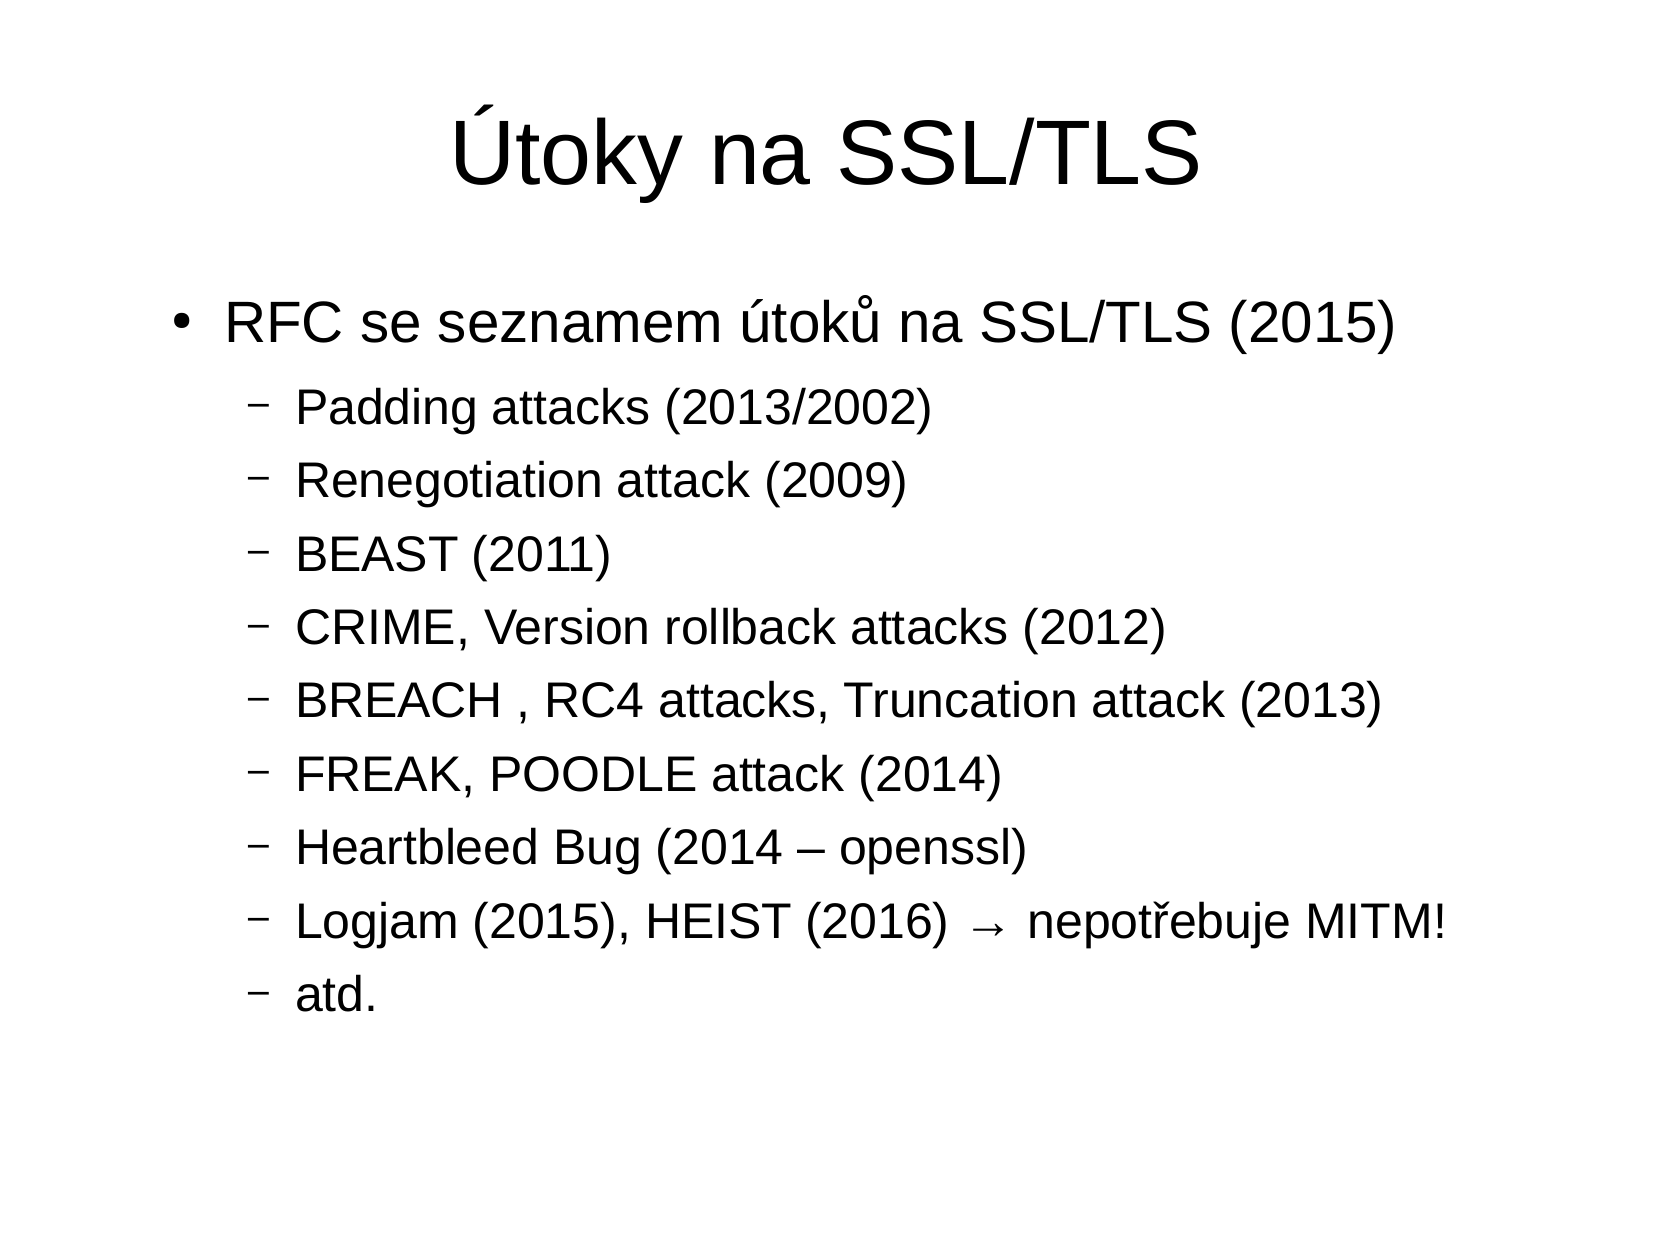

# Útoky na SSL/TLS
RFC se seznamem útoků na SSL/TLS (2015)
Padding attacks (2013/2002)
Renegotiation attack (2009)
BEAST (2011)
CRIME, Version rollback attacks (2012)
BREACH , RC4 attacks, Truncation attack (2013)
FREAK, POODLE attack (2014)
Heartbleed Bug (2014 – openssl)
Logjam (2015), HEIST (2016) → nepotřebuje MITM!
atd.